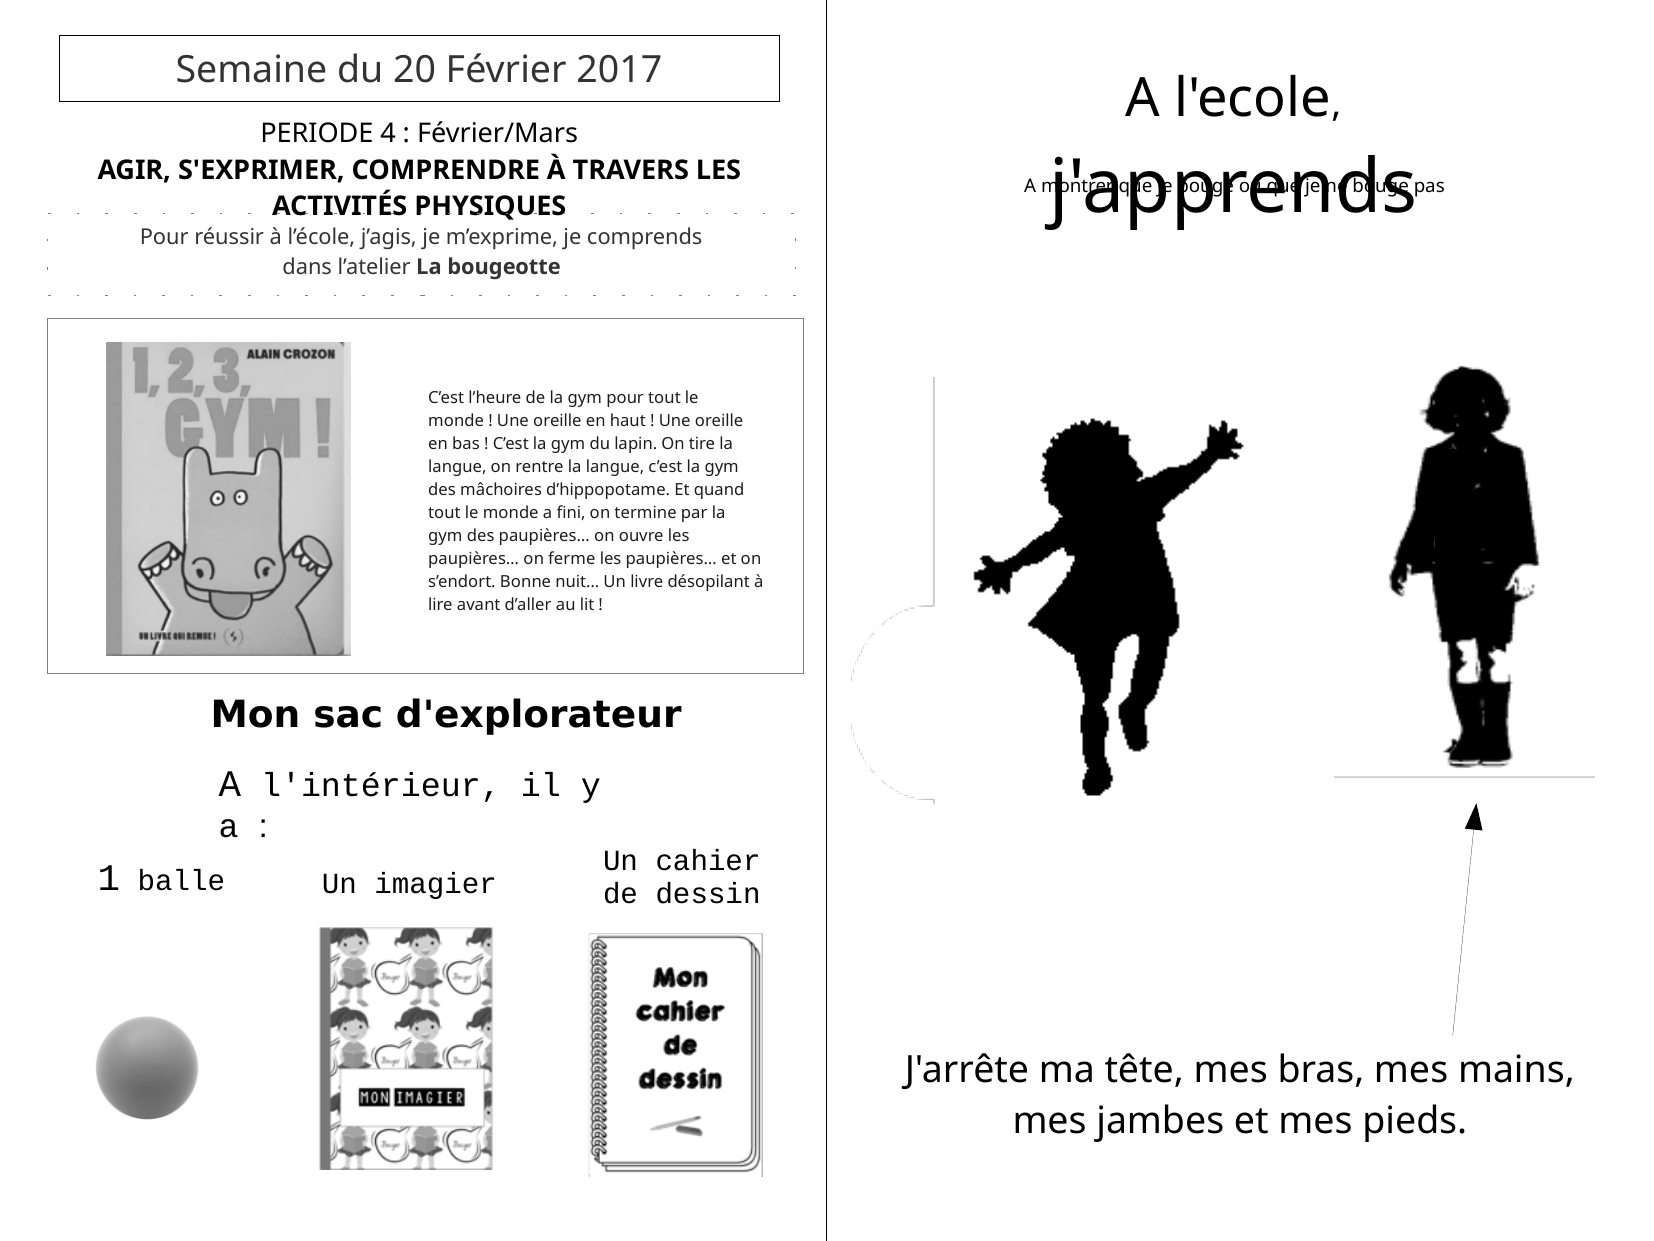

Semaine du 20 Février 2017
A l'ecole, j'apprends
PERIODE 4 : Février/Mars
AGIR, S'EXPRIMER, COMPRENDRE À TRAVERS LES ACTIVITÉS PHYSIQUES
A montrer que je bouge ou que je ne bouge pas
Pour réussir à l’école, j’agis, je m’exprime, je comprends
dans l’atelier La bougeotte
C’est l’heure de la gym pour tout le monde ! Une oreille en haut ! Une oreille en bas ! C’est la gym du lapin. On tire la langue, on rentre la langue, c’est la gym des mâchoires d’hippopotame. Et quand tout le monde a fini, on termine par la gym des paupières… on ouvre les paupières… on ferme les paupières… et on s’endort. Bonne nuit… Un livre désopilant à lire avant d’aller au lit !
Mon sac d'explorateur
A l'intérieur, il y a :
Un cahier de dessin
1 balle
Un imagier
J'arrête ma tête, mes bras, mes mains, mes jambes et mes pieds.